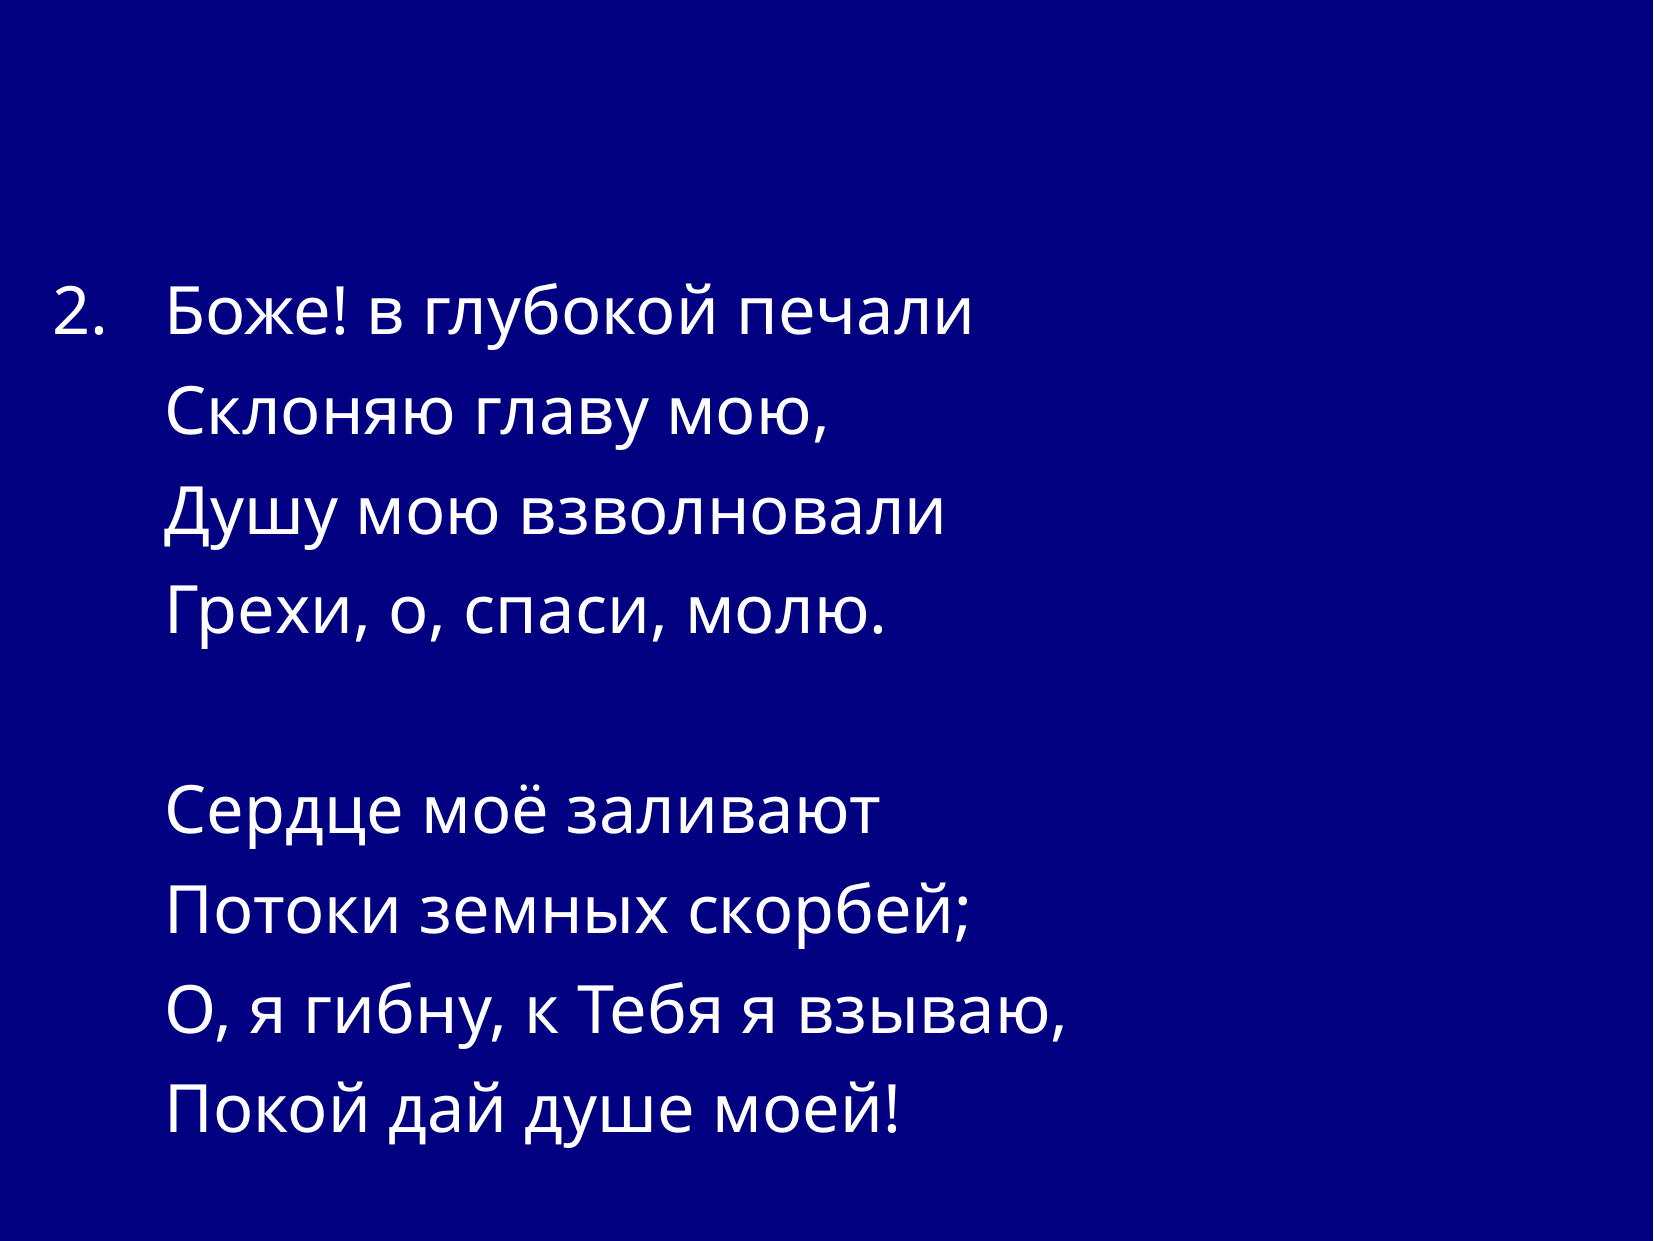

2.	Боже! в глубокой печали
	Склоняю главу мою,
	Душу мою взволновали
	Грехи, о, спаси, молю.
	Сердце моё заливают
	Потоки земных скорбей;
	О, я гибну, к Тебя я взываю,
	Покой дай душе моей!